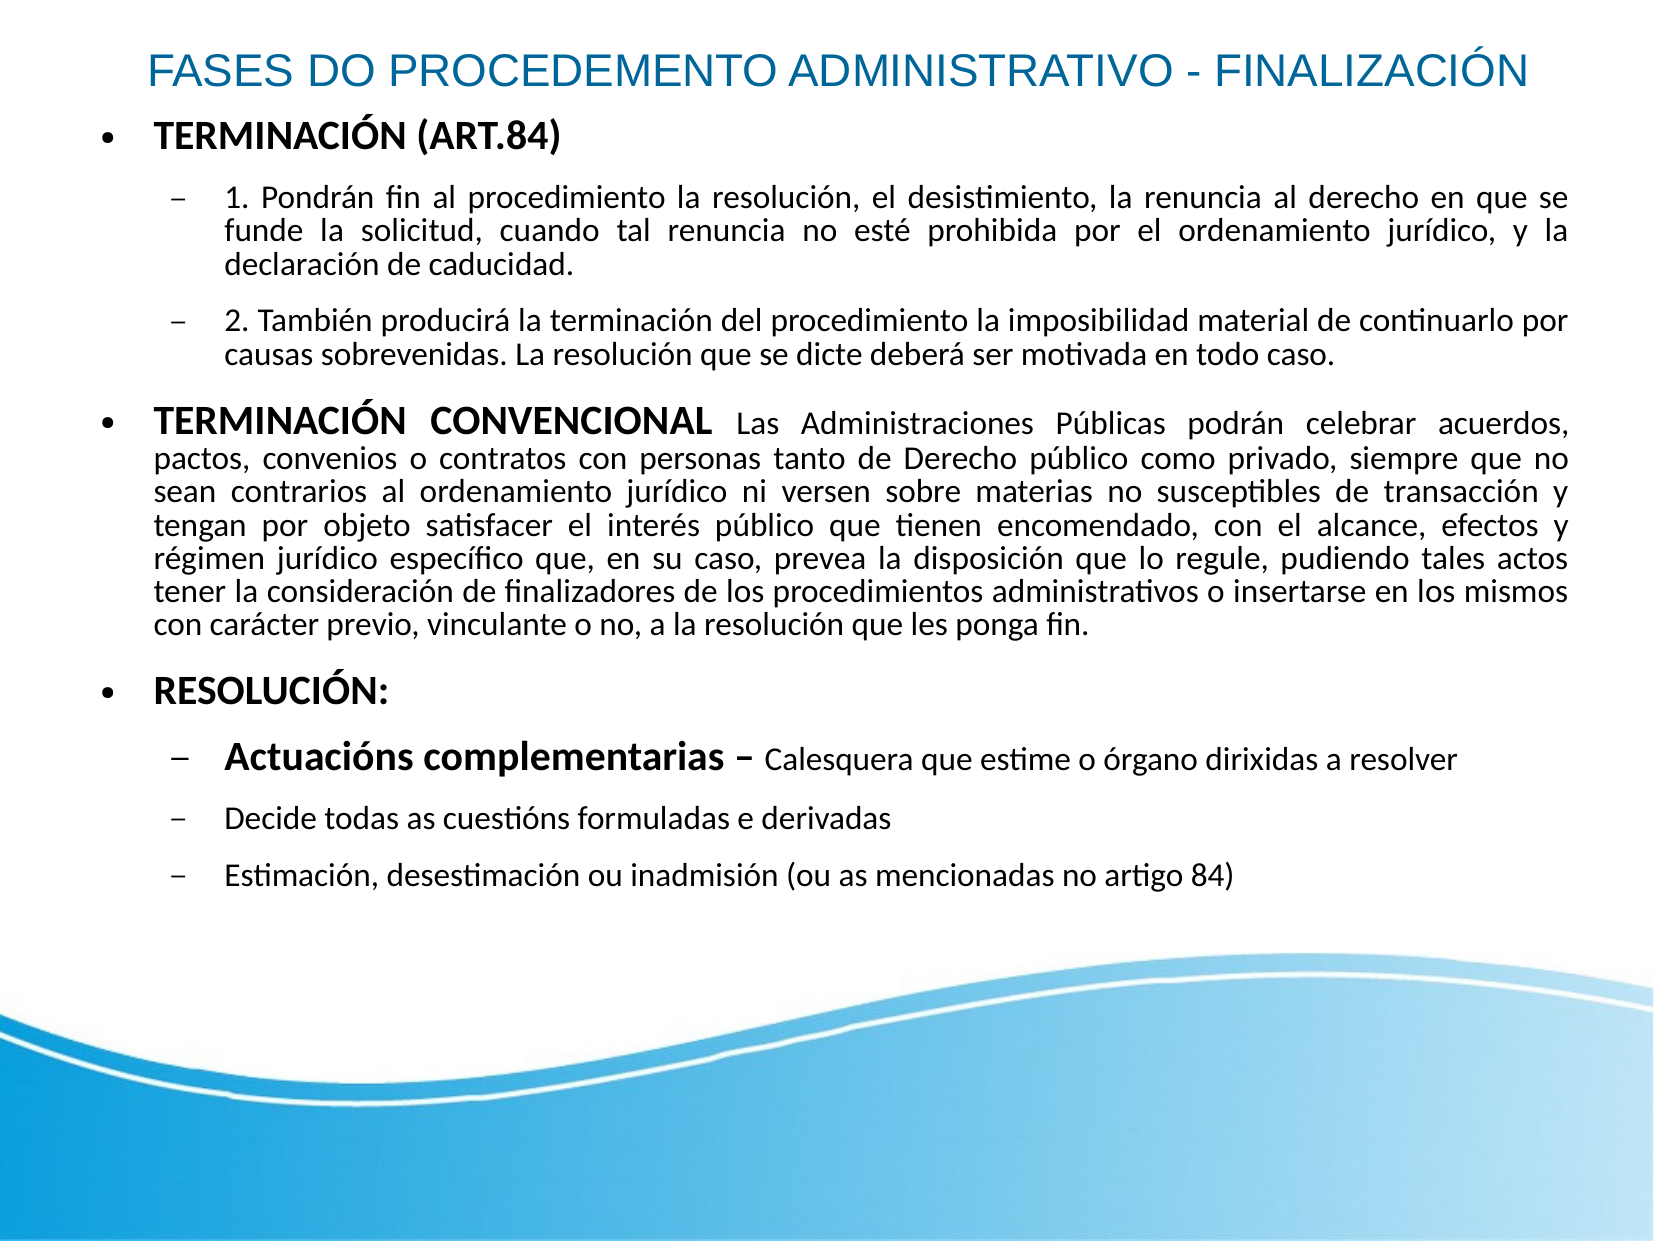

# FASES DO PROCEDEMENTO ADMINISTRATIVO - FINALIZACIÓN
TERMINACIÓN (ART.84)
1. Pondrán fin al procedimiento la resolución, el desistimiento, la renuncia al derecho en que se funde la solicitud, cuando tal renuncia no esté prohibida por el ordenamiento jurídico, y la declaración de caducidad.
2. También producirá la terminación del procedimiento la imposibilidad material de continuarlo por causas sobrevenidas. La resolución que se dicte deberá ser motivada en todo caso.
TERMINACIÓN CONVENCIONAL Las Administraciones Públicas podrán celebrar acuerdos, pactos, convenios o contratos con personas tanto de Derecho público como privado, siempre que no sean contrarios al ordenamiento jurídico ni versen sobre materias no susceptibles de transacción y tengan por objeto satisfacer el interés público que tienen encomendado, con el alcance, efectos y régimen jurídico específico que, en su caso, prevea la disposición que lo regule, pudiendo tales actos tener la consideración de finalizadores de los procedimientos administrativos o insertarse en los mismos con carácter previo, vinculante o no, a la resolución que les ponga fin.
RESOLUCIÓN:
Actuacións complementarias – Calesquera que estime o órgano dirixidas a resolver
Decide todas as cuestións formuladas e derivadas
Estimación, desestimación ou inadmisión (ou as mencionadas no artigo 84)